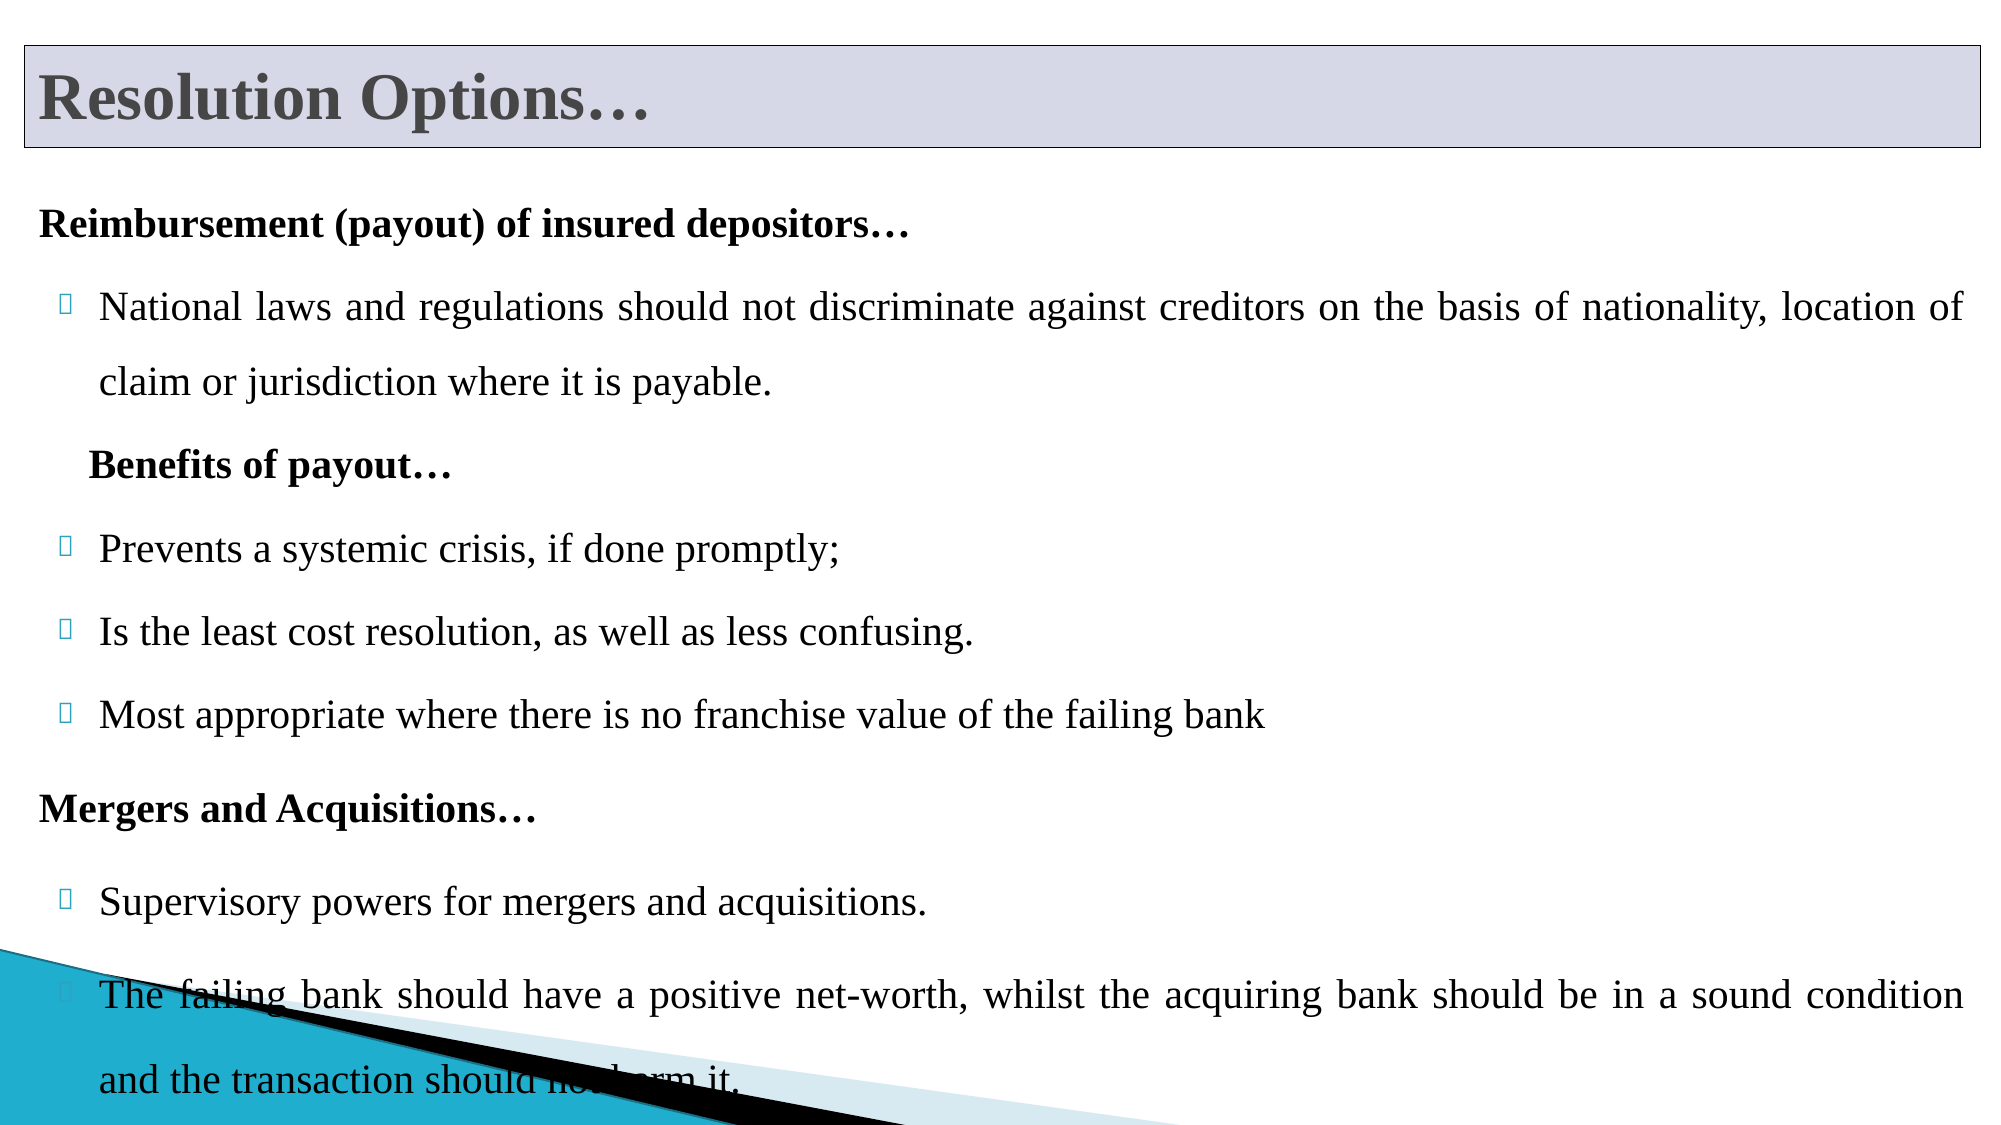

# Resolution Options…
Reimbursement (payout) of insured depositors…
National laws and regulations should not discriminate against creditors on the basis of nationality, location of claim or jurisdiction where it is payable.
 Benefits of payout…
Prevents a systemic crisis, if done promptly;
Is the least cost resolution, as well as less confusing.
Most appropriate where there is no franchise value of the failing bank
Mergers and Acquisitions…
Supervisory powers for mergers and acquisitions.
The failing bank should have a positive net-worth, whilst the acquiring bank should be in a sound condition and the transaction should not harm it.